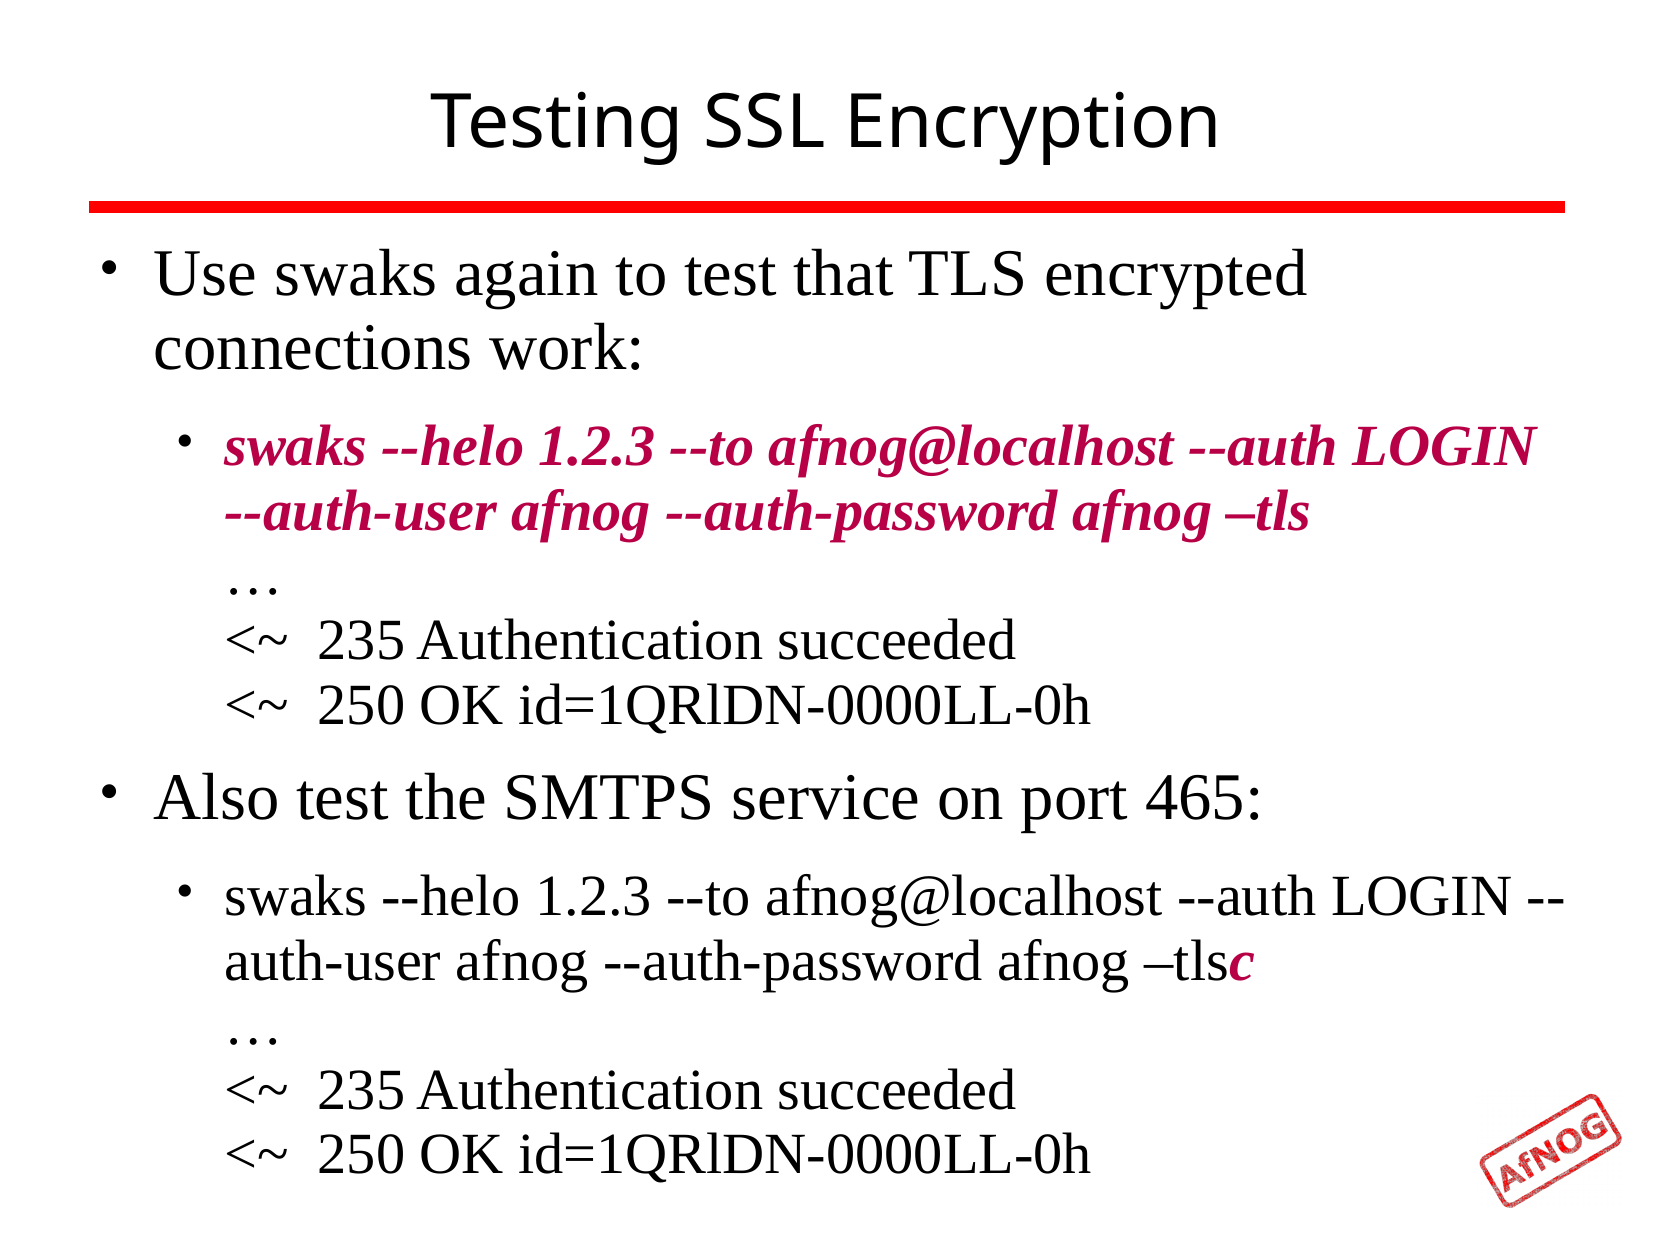

# Testing SSL Encryption
Use swaks again to test that TLS encrypted connections work:
swaks --helo 1.2.3 --to afnog@localhost --auth LOGIN --auth-user afnog --auth-password afnog –tls
…
<~ 235 Authentication succeeded
<~ 250 OK id=1QRlDN-0000LL-0h
Also test the SMTPS service on port 465:
swaks --helo 1.2.3 --to afnog@localhost --auth LOGIN --auth-user afnog --auth-password afnog –tlsc
…
<~ 235 Authentication succeeded
<~ 250 OK id=1QRlDN-0000LL-0h